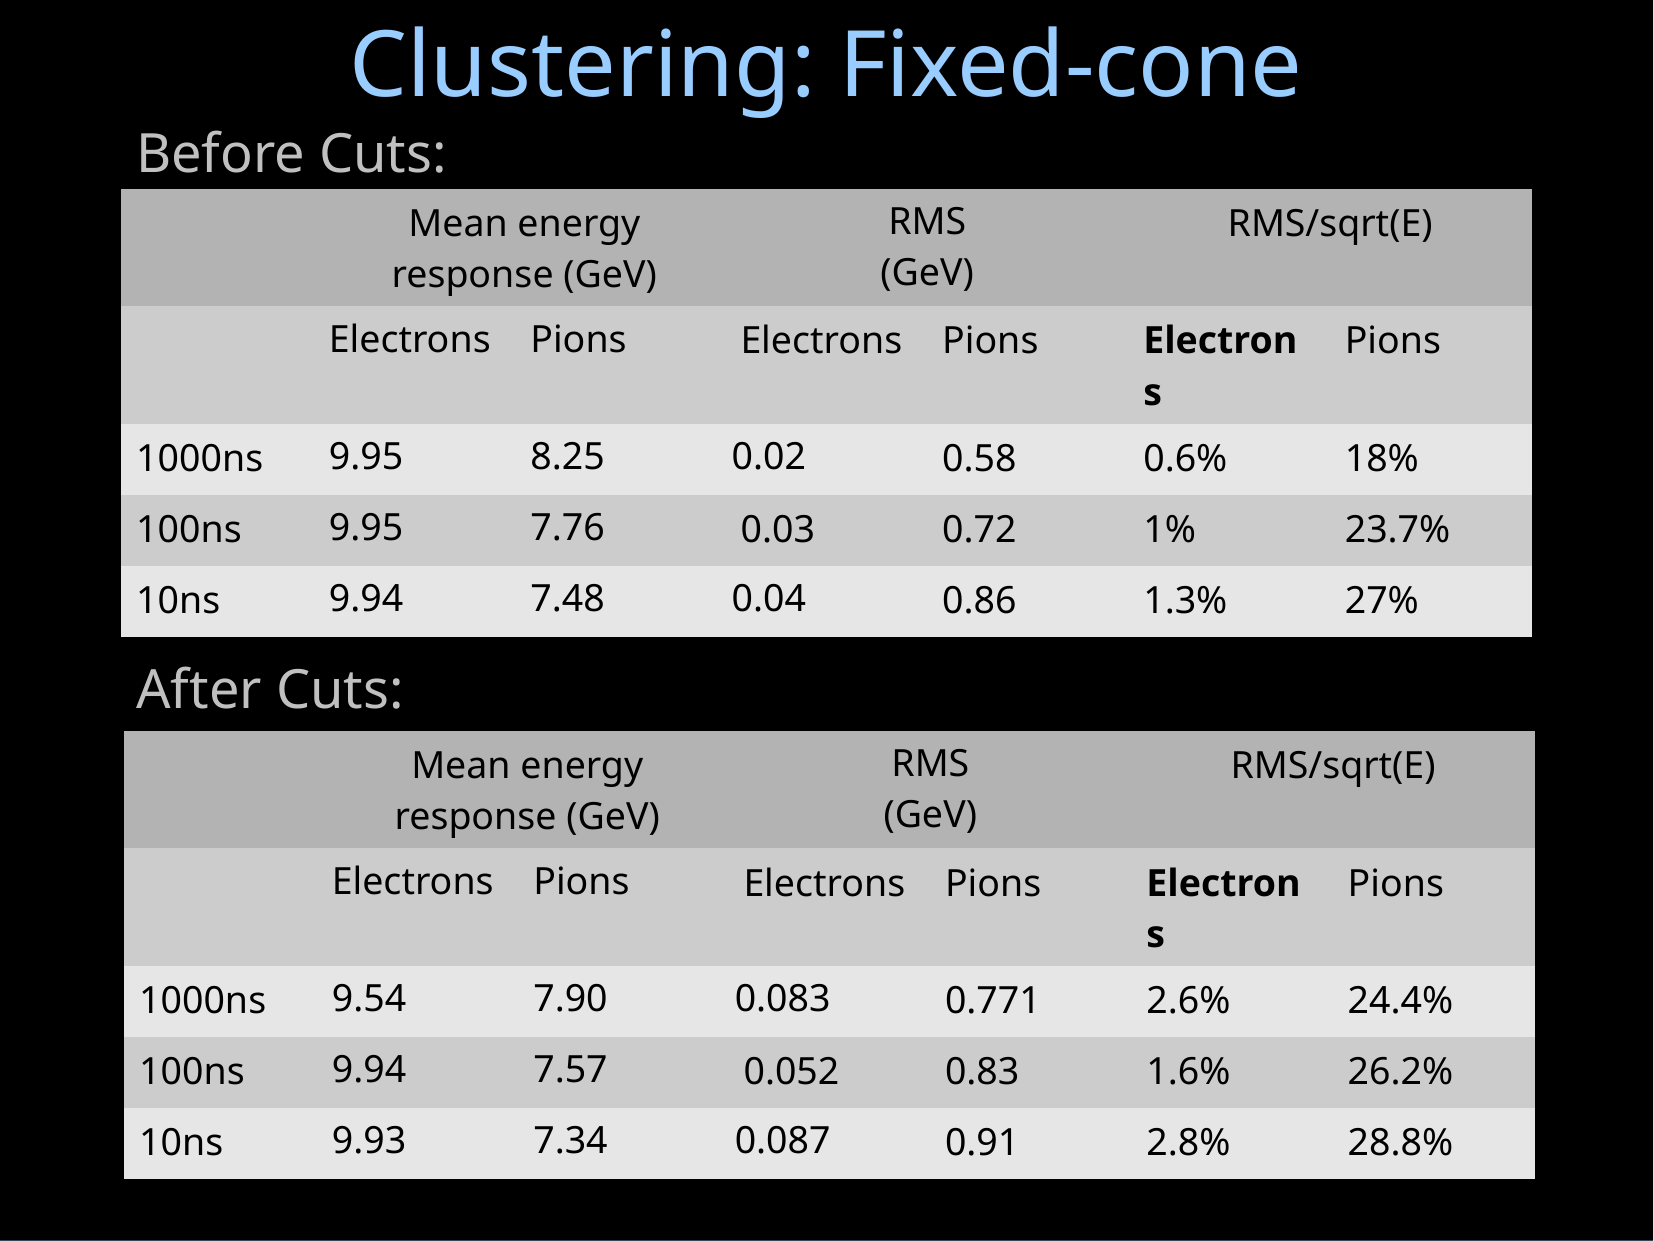

# Clustering: Fixed-cone
Before Cuts:
| | Mean energy response (GeV) | | RMS (GeV) | | RMS/sqrt(E) | |
| --- | --- | --- | --- | --- | --- | --- |
| | Electrons | Pions | Electrons | Pions | Electrons | Pions |
| 1000ns | 9.95 | 8.25 | 0.02 | 0.58 | 0.6% | 18% |
| 100ns | 9.95 | 7.76 | 0.03 | 0.72 | 1% | 23.7% |
| 10ns | 9.94 | 7.48 | 0.04 | 0.86 | 1.3% | 27% |
After Cuts:
| | Mean energy response (GeV) | | RMS (GeV) | | RMS/sqrt(E) | |
| --- | --- | --- | --- | --- | --- | --- |
| | Electrons | Pions | Electrons | Pions | Electrons | Pions |
| 1000ns | 9.54 | 7.90 | 0.083 | 0.771 | 2.6% | 24.4% |
| 100ns | 9.94 | 7.57 | 0.052 | 0.83 | 1.6% | 26.2% |
| 10ns | 9.93 | 7.34 | 0.087 | 0.91 | 2.8% | 28.8% |